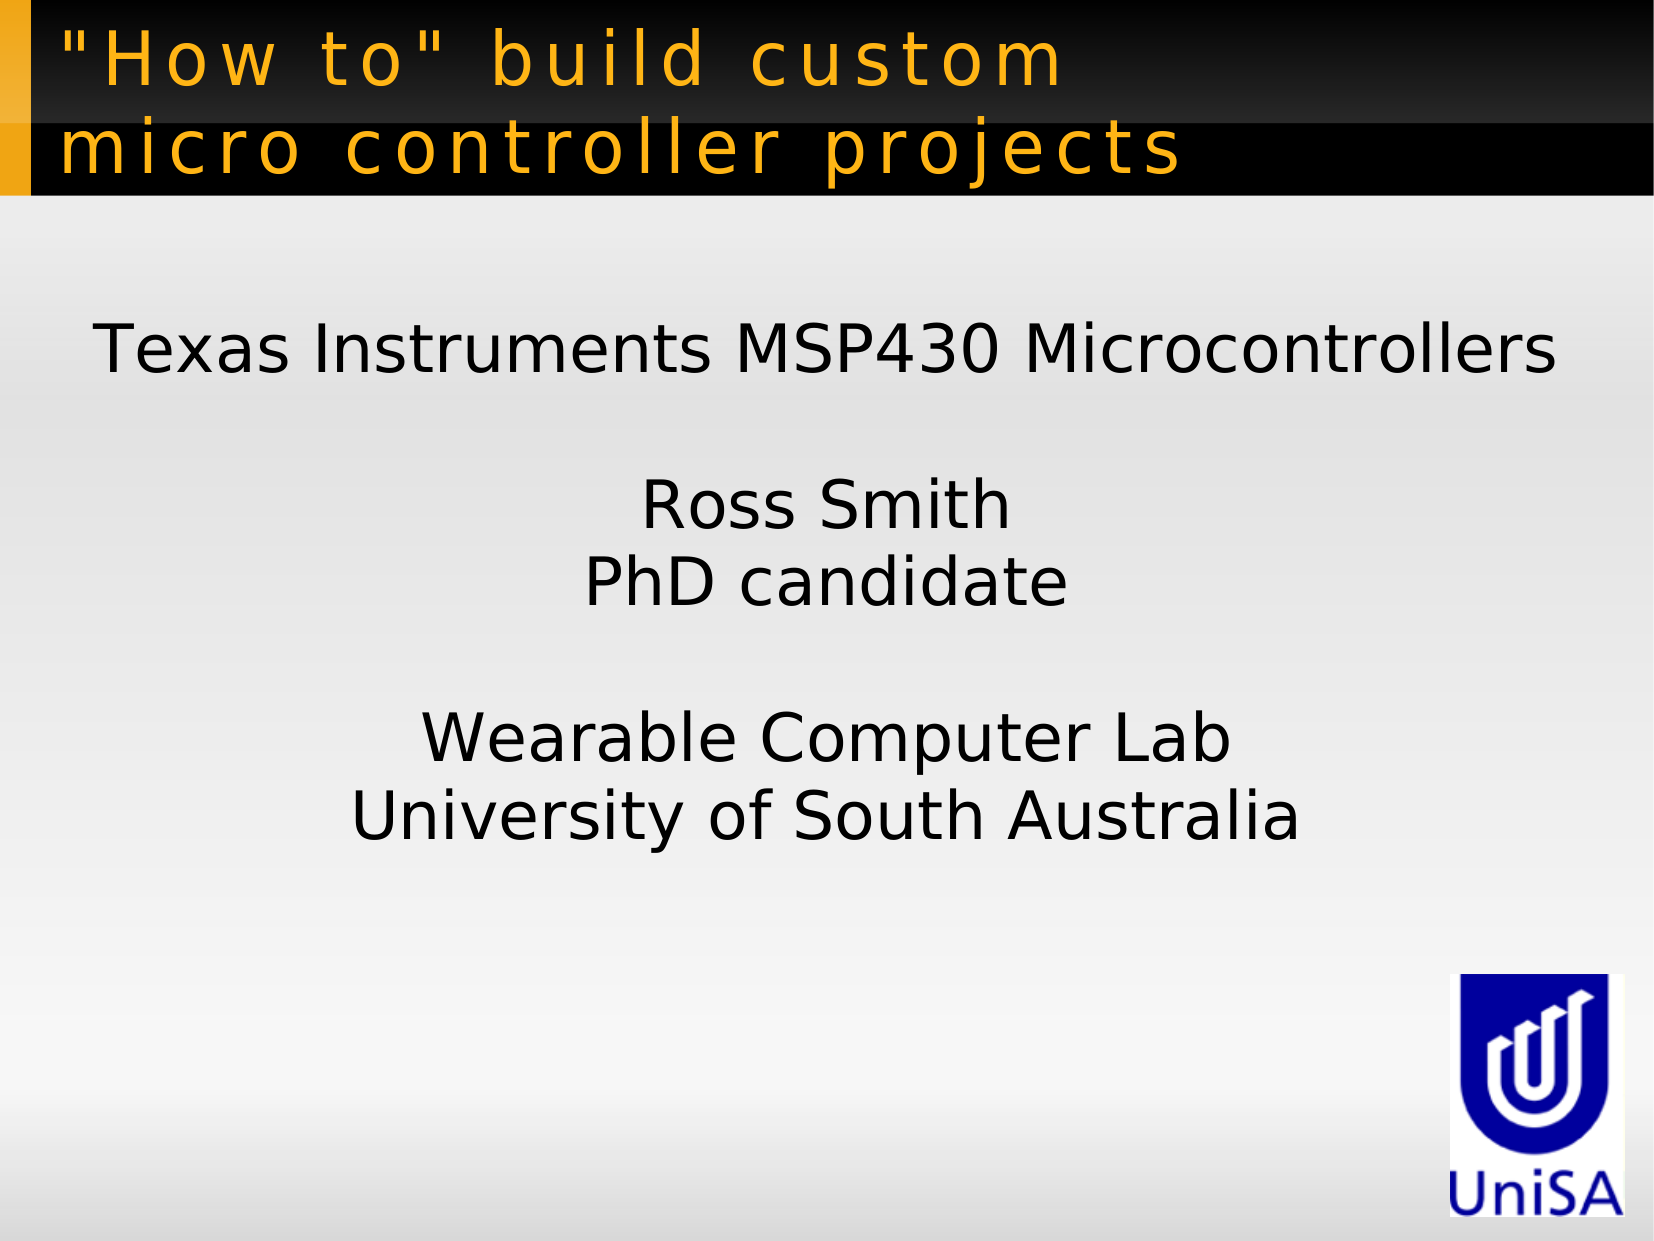

# "How to" build custom micro controller projects
Texas Instruments MSP430 Microcontrollers
Ross Smith
PhD candidate
Wearable Computer Lab
University of South Australia